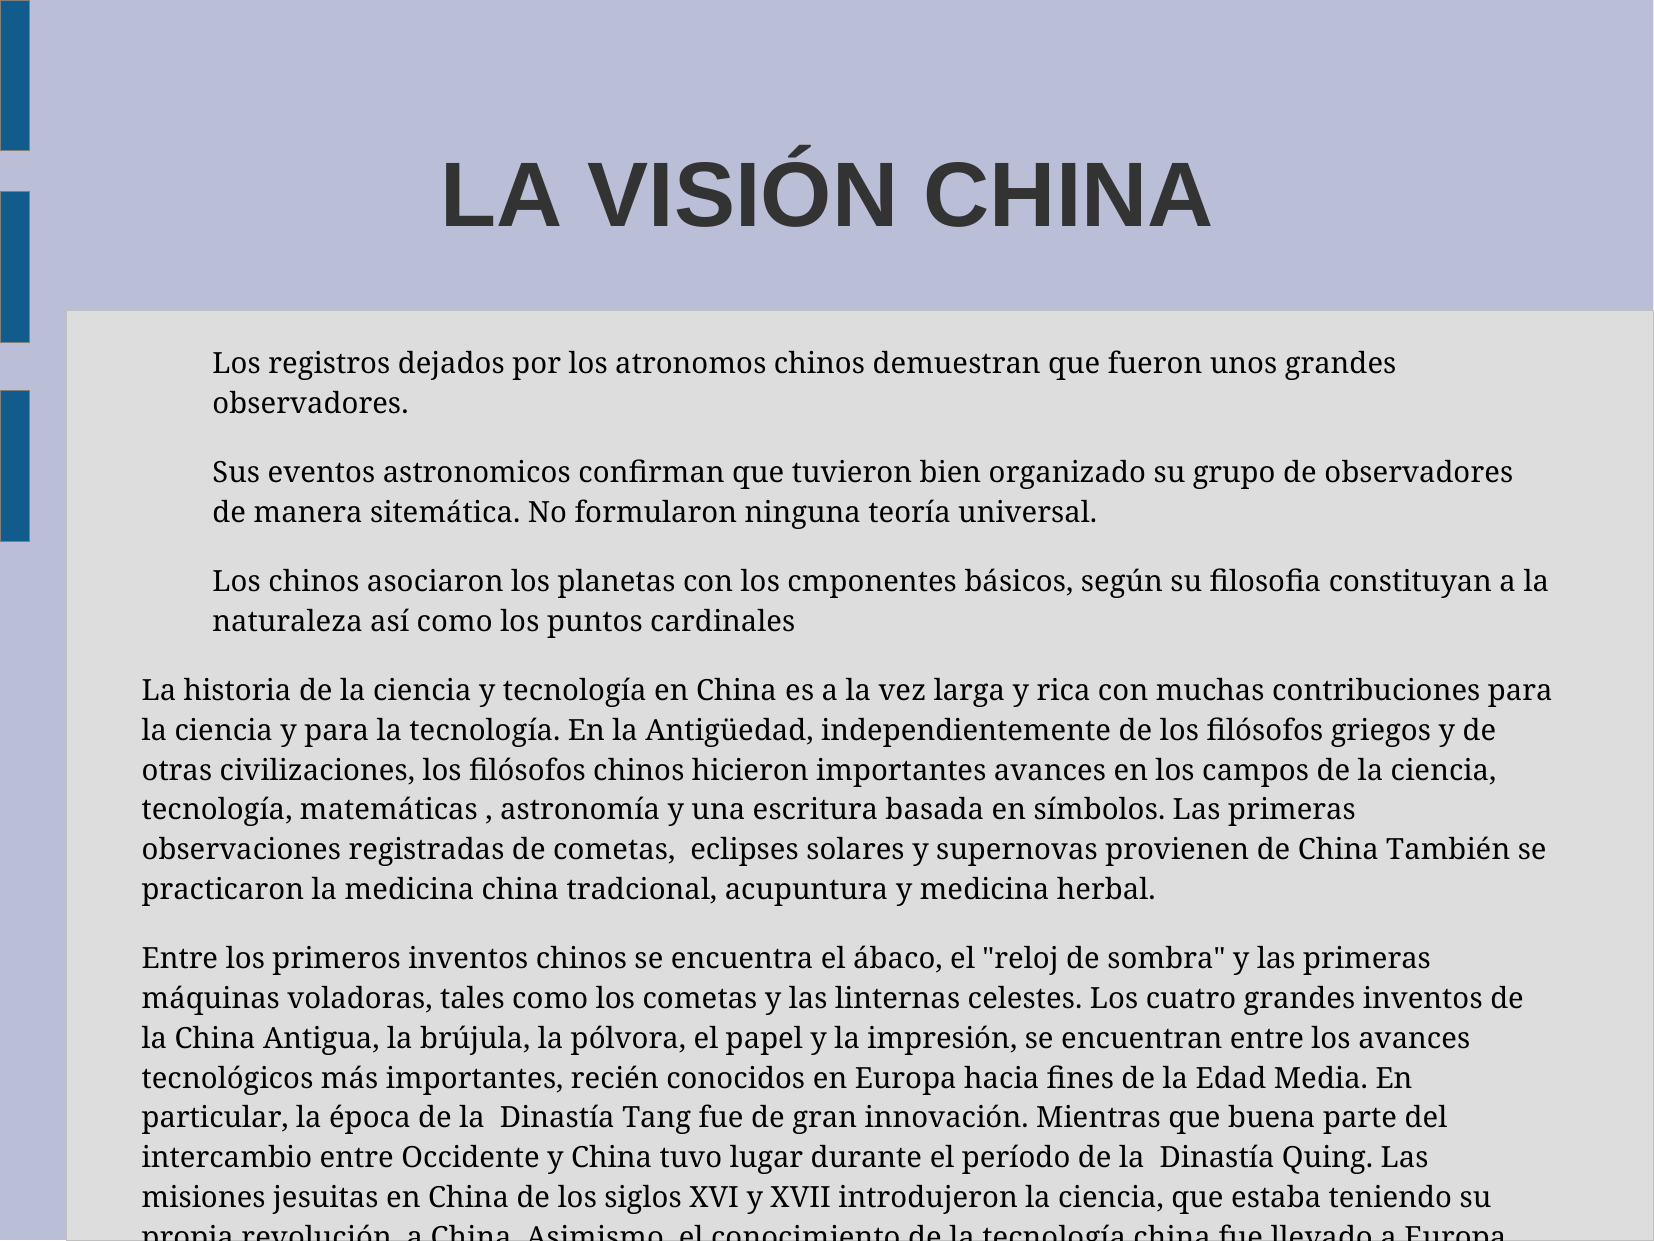

# LA VISIÓN CHINA
Los registros dejados por los atronomos chinos demuestran que fueron unos grandes observadores.
Sus eventos astronomicos confirman que tuvieron bien organizado su grupo de observadores de manera sitemática. No formularon ninguna teoría universal.
Los chinos asociaron los planetas con los cmponentes básicos, según su filosofia constituyan a la naturaleza así como los puntos cardinales
La historia de la ciencia y tecnología en China es a la vez larga y rica con muchas contribuciones para la ciencia y para la tecnología. En la Antigüedad, independientemente de los filósofos griegos y de otras civilizaciones, los filósofos chinos hicieron importantes avances en los campos de la ciencia, tecnología, matemáticas , astronomía y una escritura basada en símbolos. Las primeras observaciones registradas de cometas, eclipses solares y supernovas provienen de China También se practicaron la medicina china tradcional, acupuntura y medicina herbal.
Entre los primeros inventos chinos se encuentra el ábaco, el "reloj de sombra" y las primeras máquinas voladoras, tales como los cometas y las linternas celestes. Los cuatro grandes inventos de la China Antigua, la brújula, la pólvora, el papel y la impresión, se encuentran entre los avances tecnológicos más importantes, recién conocidos en Europa hacia fines de la Edad Media. En particular, la época de la Dinastía Tang fue de gran innovación. Mientras que buena parte del intercambio entre Occidente y China tuvo lugar durante el período de la Dinastía Quing. Las misiones jesuitas en China de los siglos XVI y XVII introdujeron la ciencia, que estaba teniendo su propia revolución, a China. Asimismo, el conocimiento de la tecnología china fue llevado a Europa. Gran parte del estudio occidental sobre la historia de la ciencia en China fue realizado por Joseph Needhan